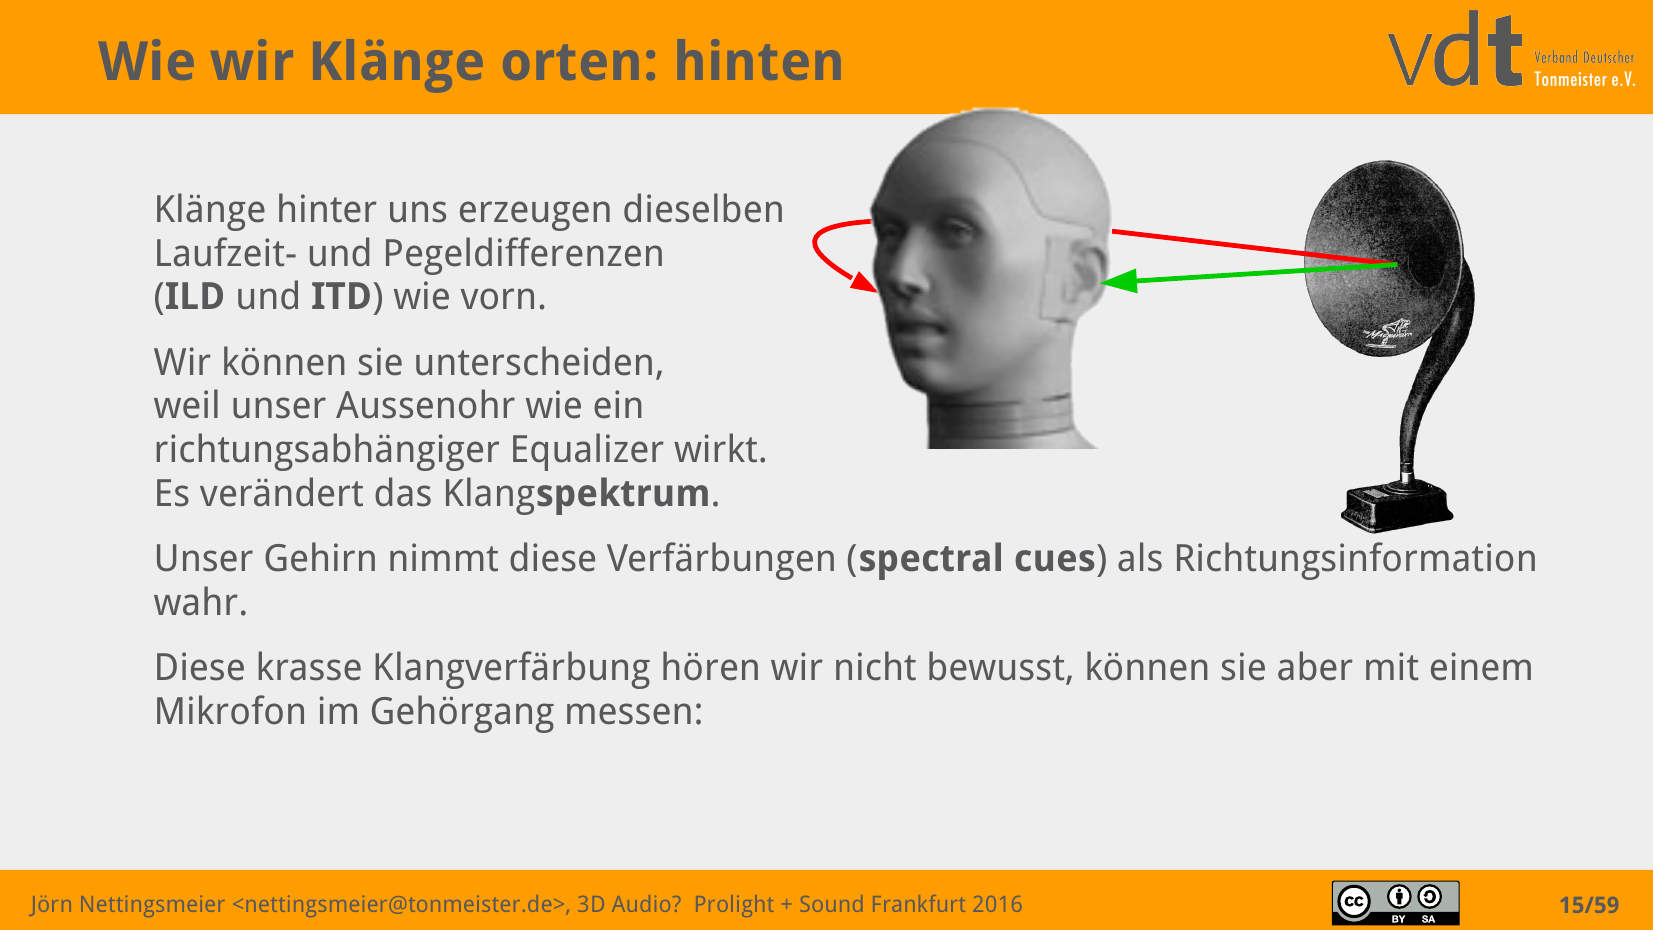

# Wie wir Klänge orten: hinten
Klänge hinter uns erzeugen dieselben
Laufzeit- und Pegeldifferenzen
(ILD und ITD) wie vorn.
Wir können sie unterscheiden,
weil unser Aussenohr wie ein
richtungsabhängiger Equalizer wirkt.
Es verändert das Klangspektrum.
Unser Gehirn nimmt diese Verfärbungen (spectral cues) als Richtungsinformation wahr.
Diese krasse Klangverfärbung hören wir nicht bewusst, können sie aber mit einem Mikrofon im Gehörgang messen: